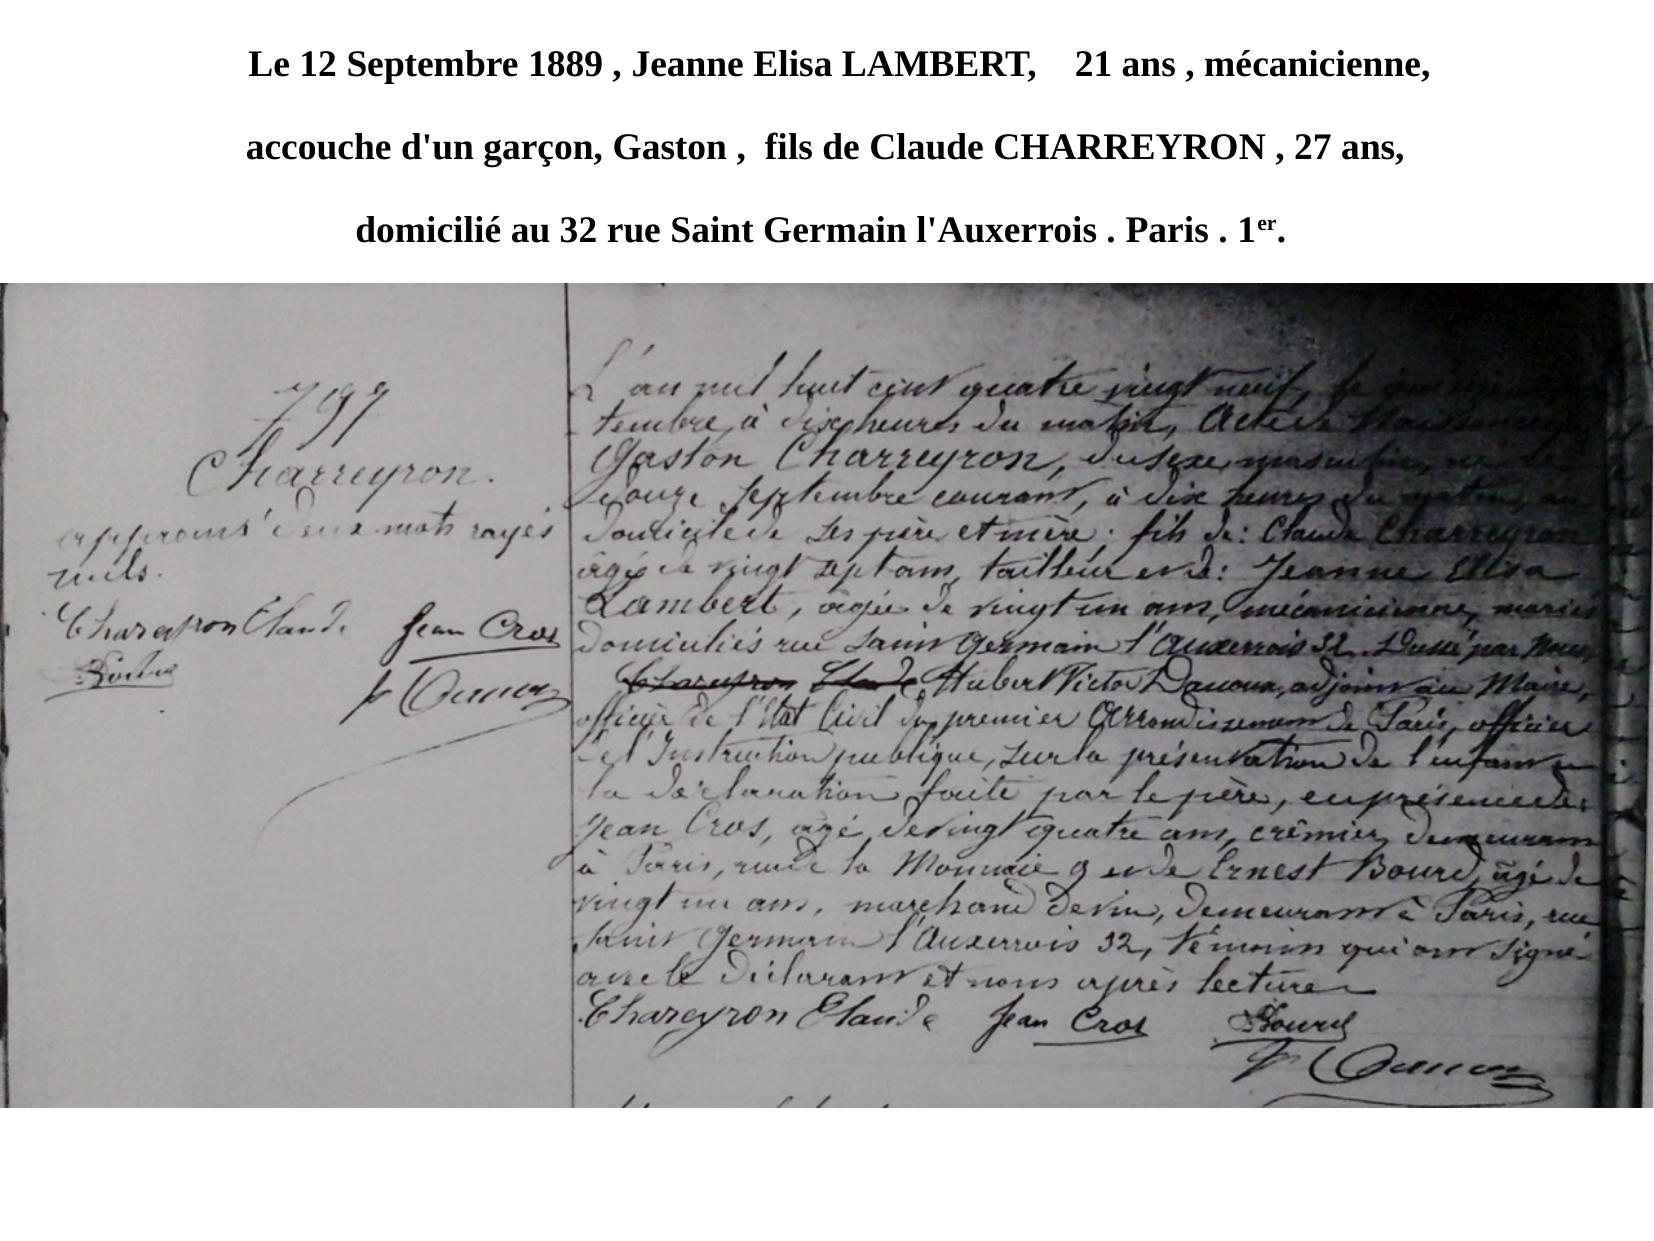

Le 12 Septembre 1889 , Jeanne Elisa LAMBERT, 21 ans , mécanicienne,
 accouche d'un garçon, Gaston , fils de Claude CHARREYRON , 27 ans,
domicilié au 32 rue Saint Germain l'Auxerrois . Paris . 1er.